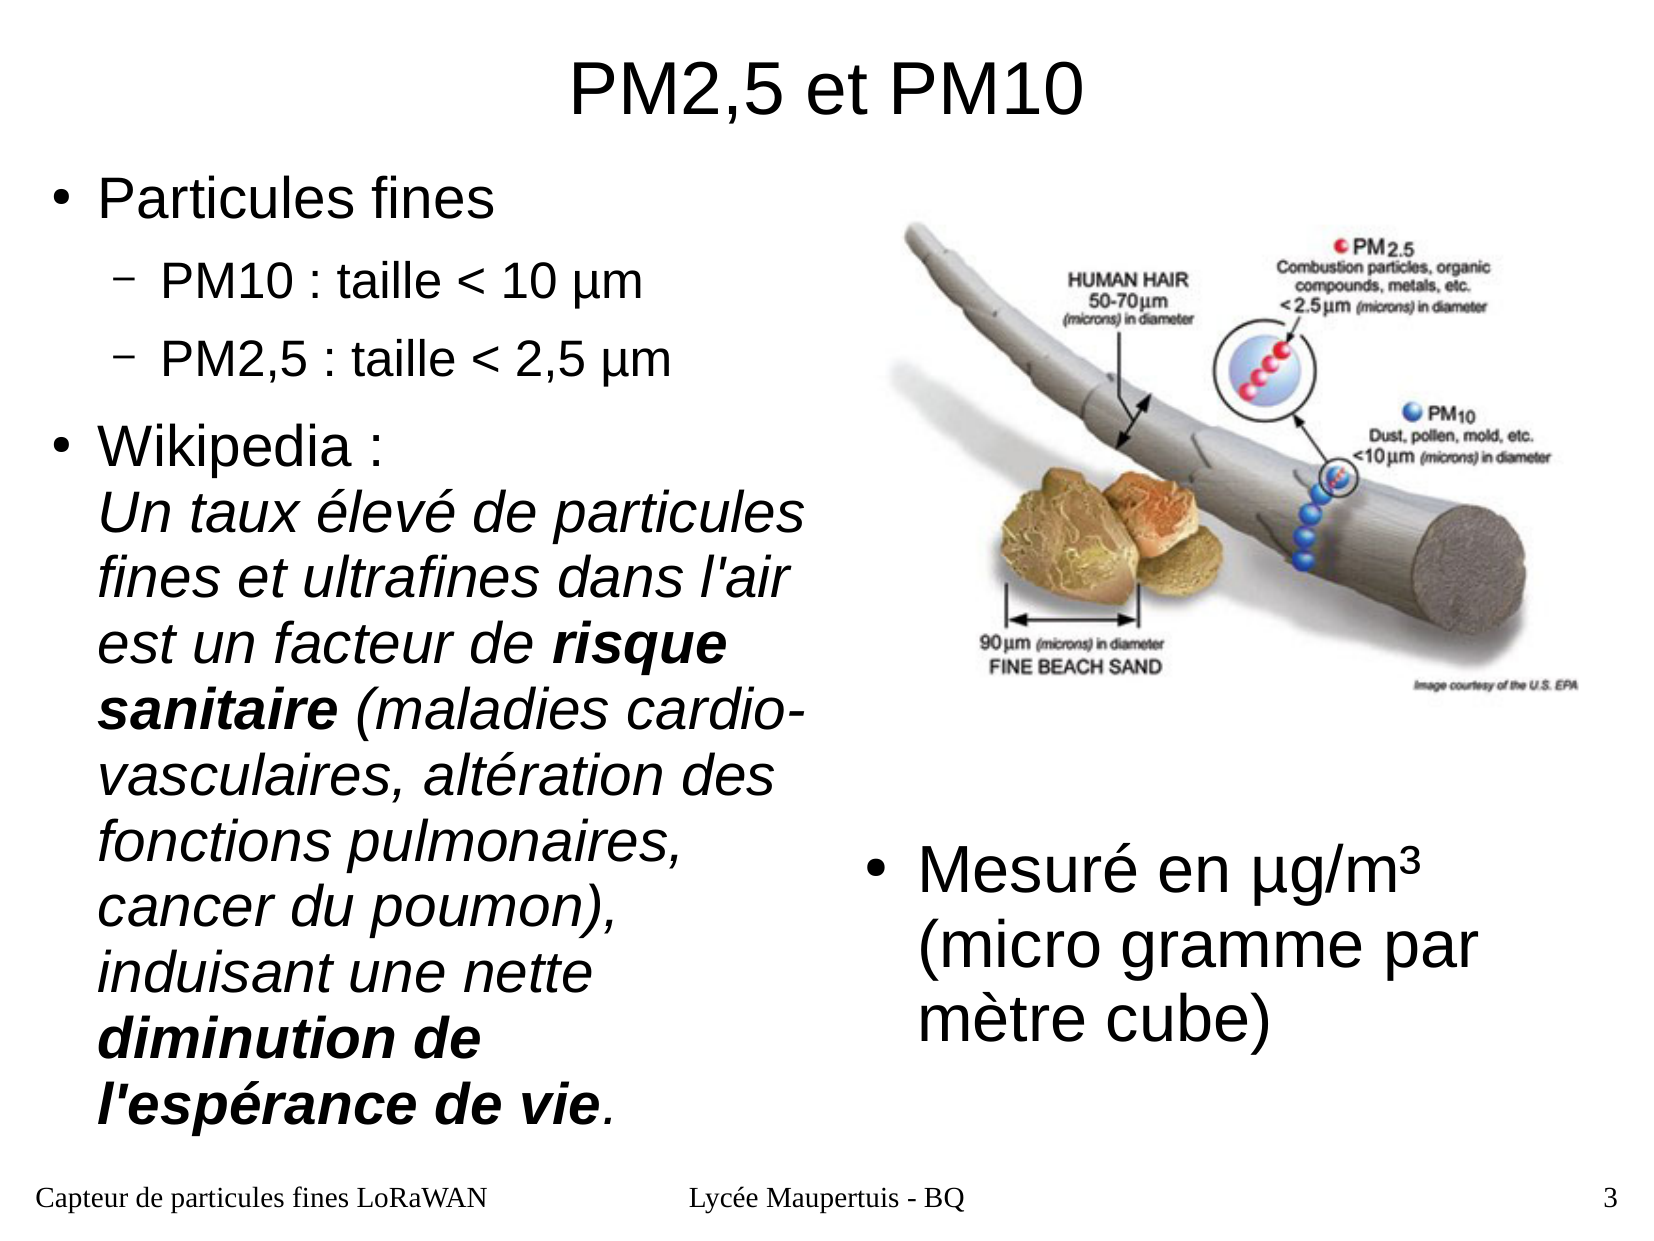

# PM2,5 et PM10
Particules fines
PM10 : taille < 10 µm
PM2,5 : taille < 2,5 µm
Wikipedia :
Un taux élevé de particules fines et ultrafines dans l'air est un facteur de risque sanitaire (maladies cardio-vasculaires, altération des fonctions pulmonaires, cancer du poumon), induisant une nette diminution de l'espérance de vie.
Mesuré en µg/m³
(micro gramme par mètre cube)
Capteur de particules fines LoRaWAN
Lycée Maupertuis - BQ
3